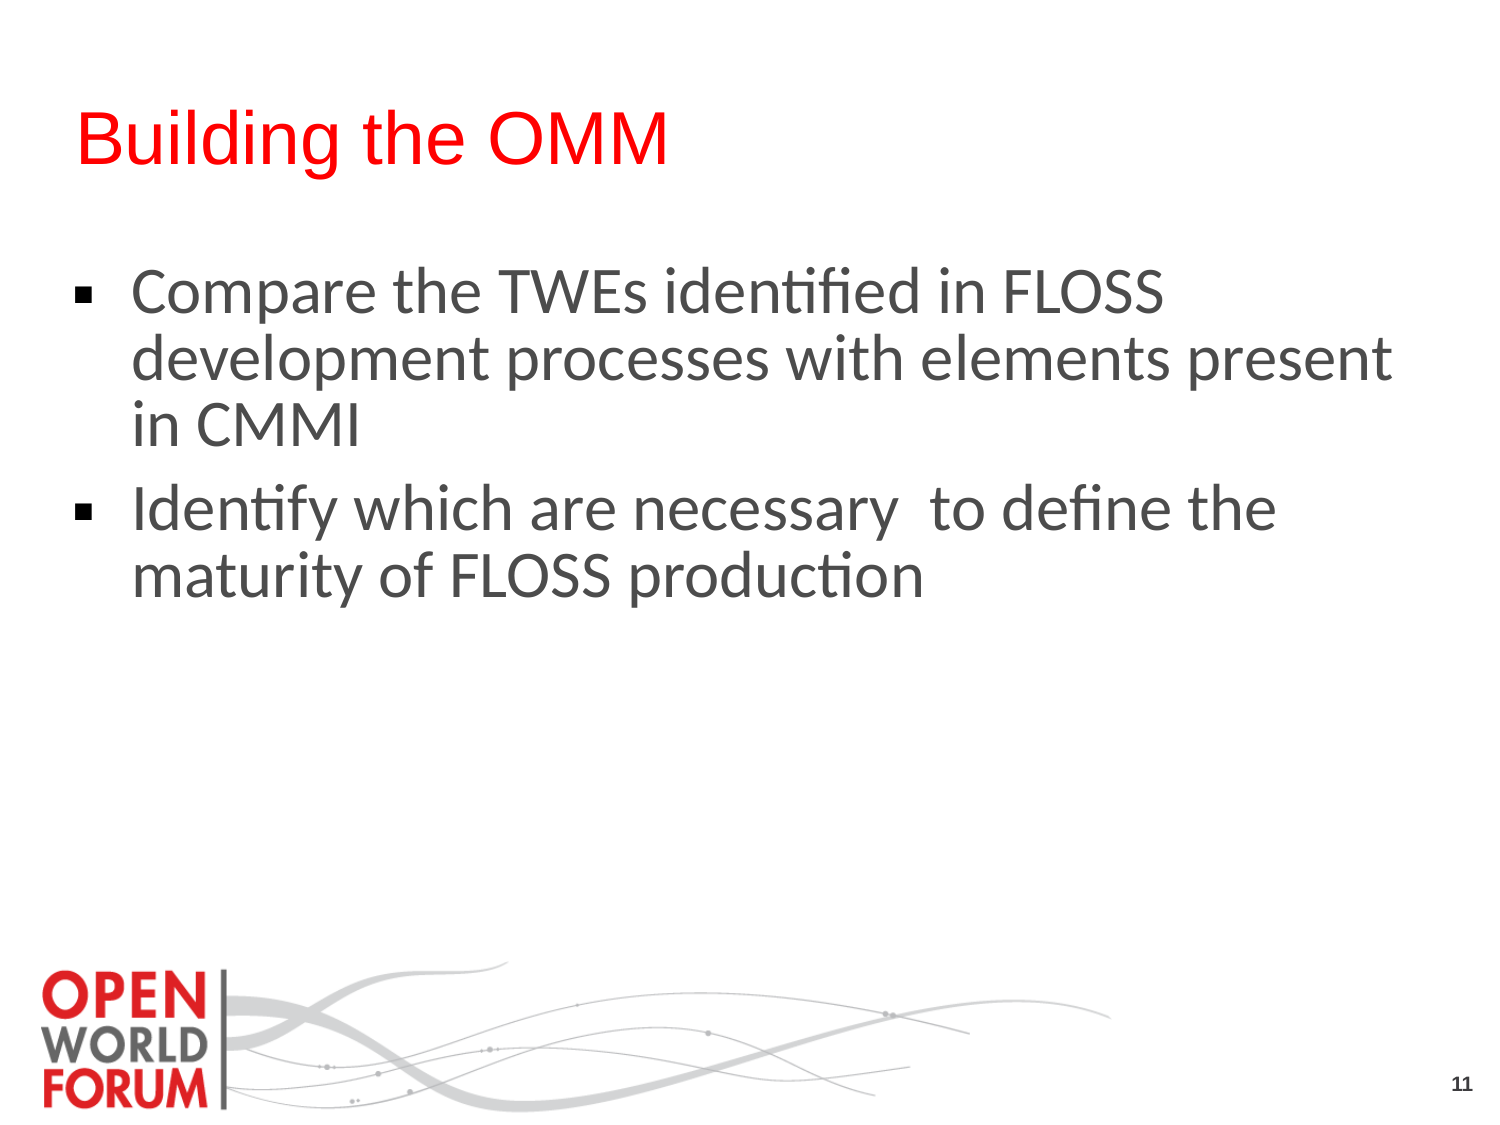

# Building the OMM
Compare the TWEs identified in FLOSS development processes with elements present in CMMI
Identify which are necessary to define the maturity of FLOSS production
11